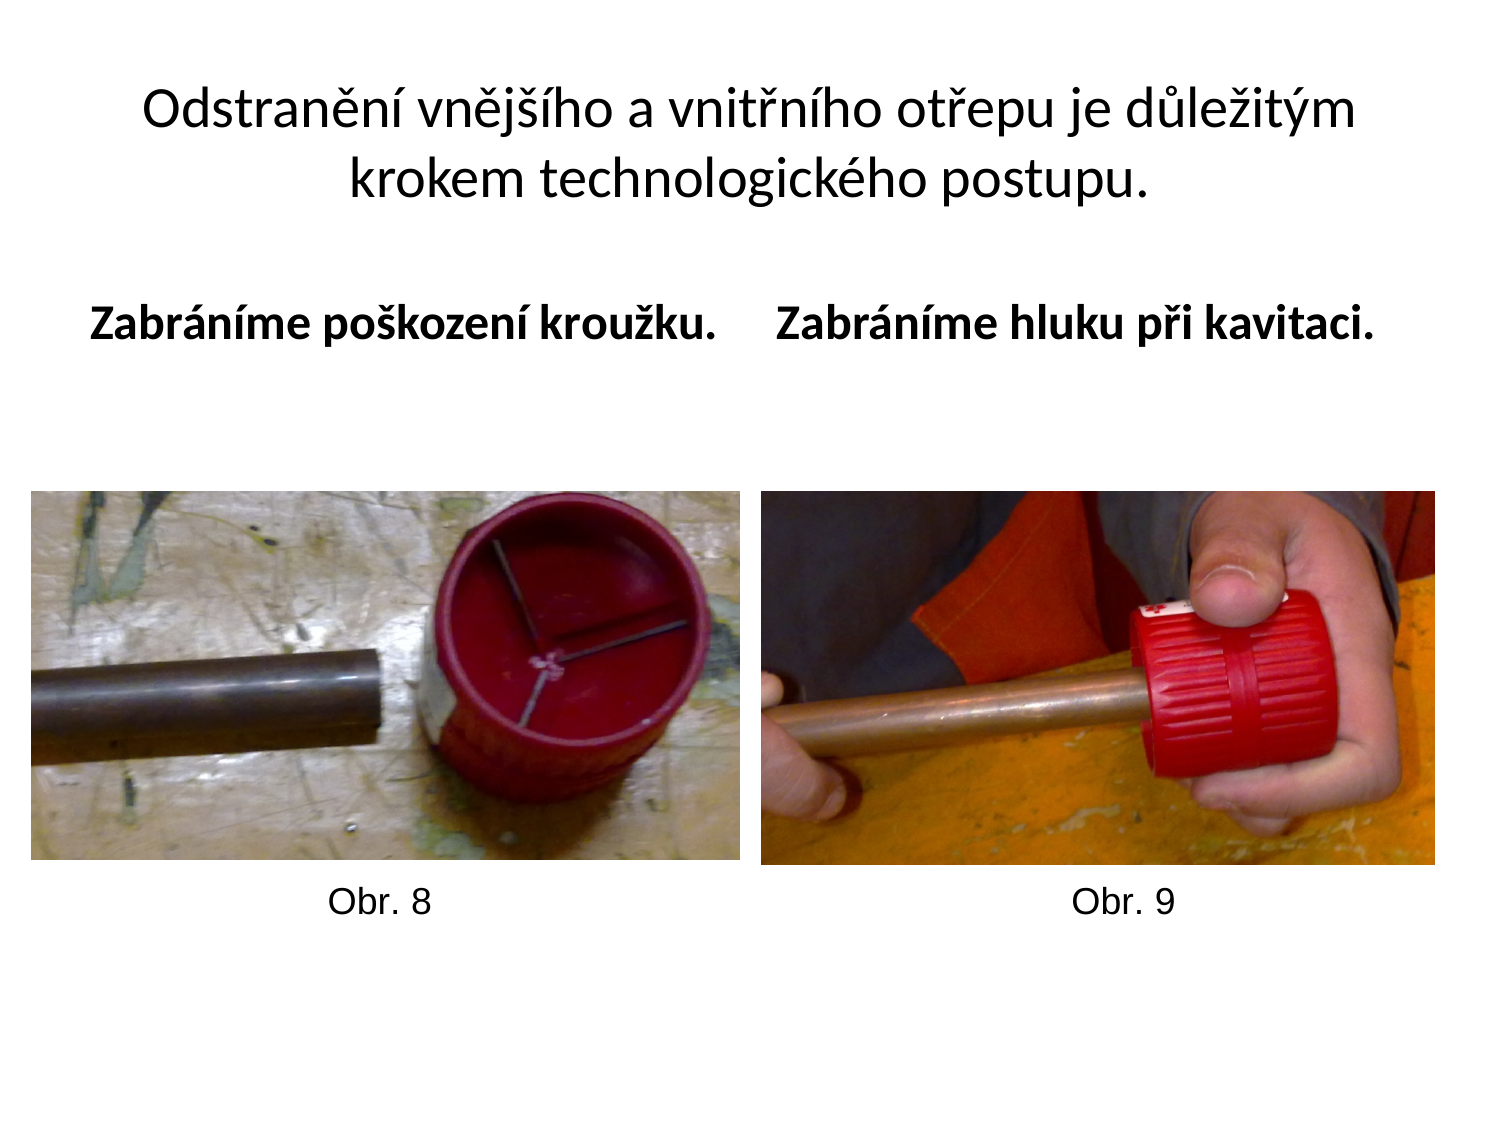

# Odstranění vnějšího a vnitřního otřepu je důležitým krokem technologického postupu.
Zabráníme poškození kroužku.
Zabráníme hluku při kavitaci.
Obr. 8
Obr. 9